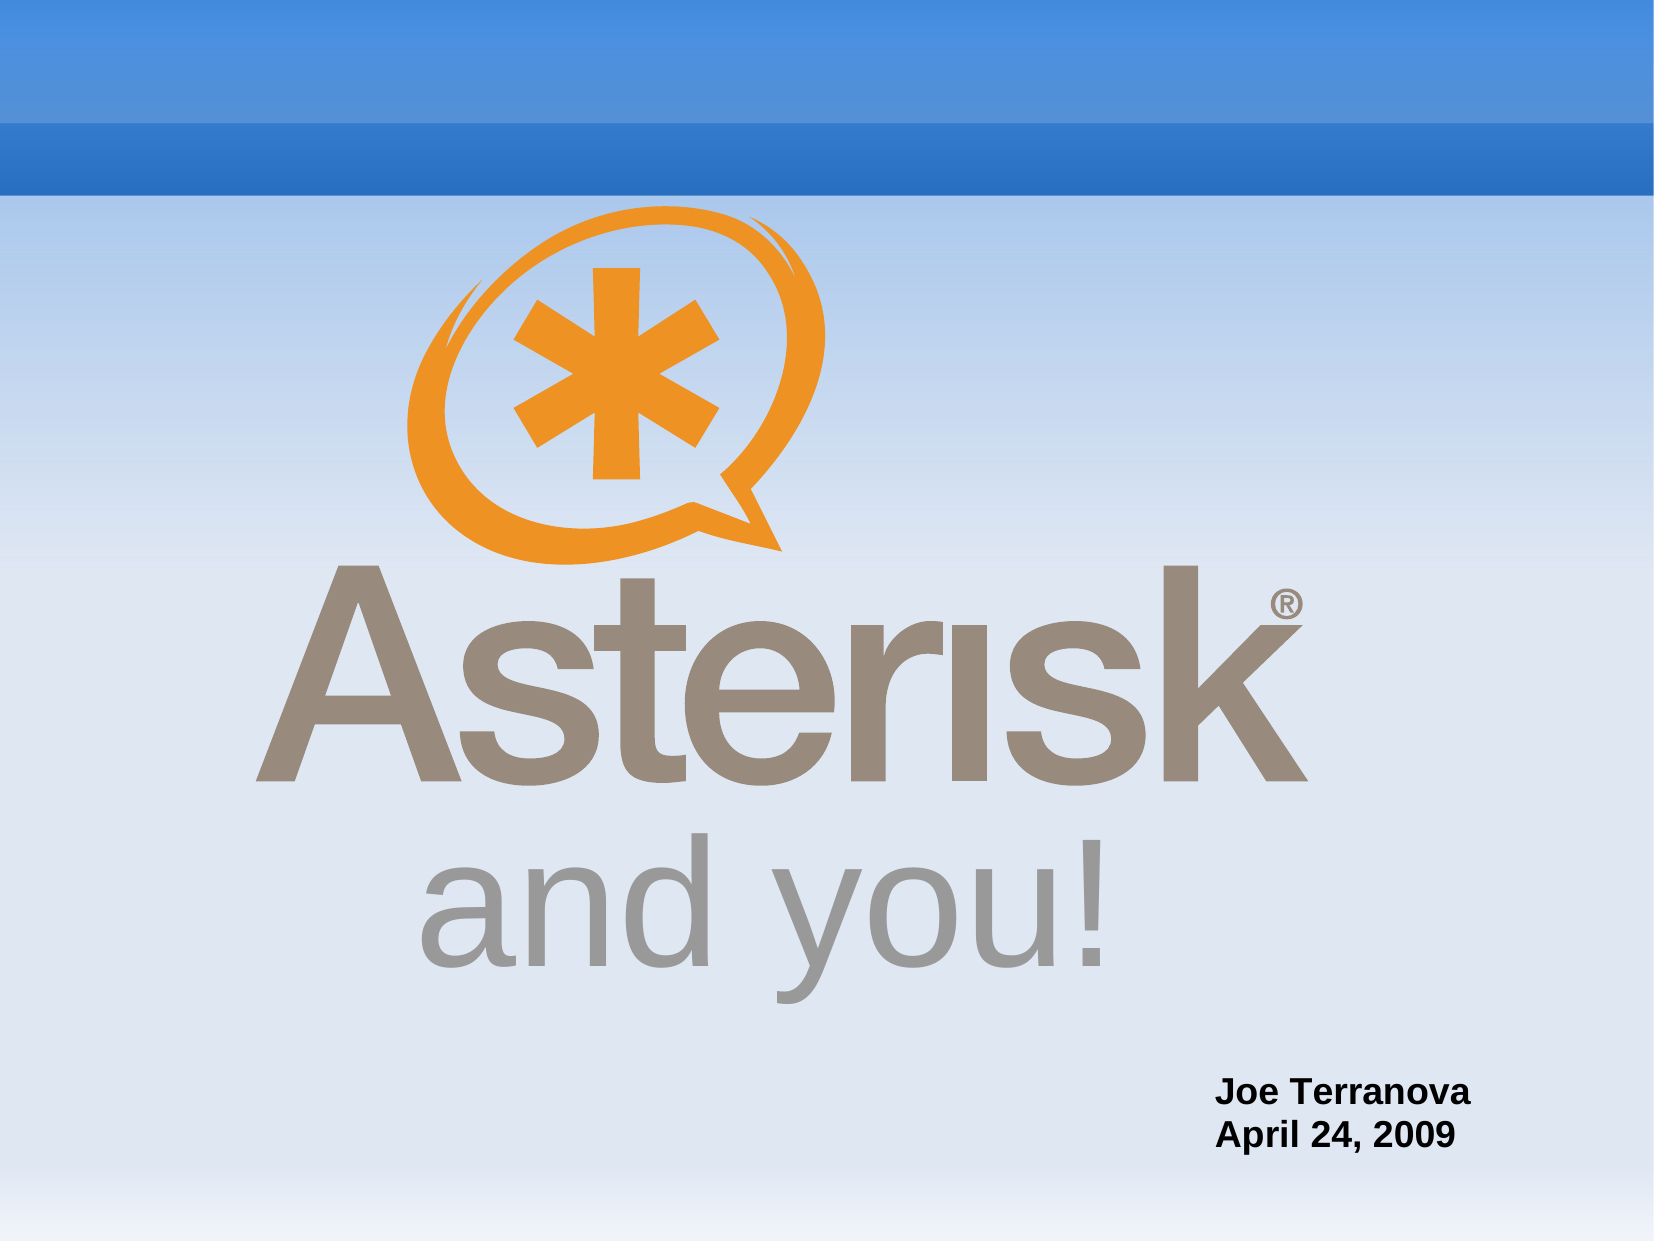

and you!
Joe Terranova
April 24, 2009